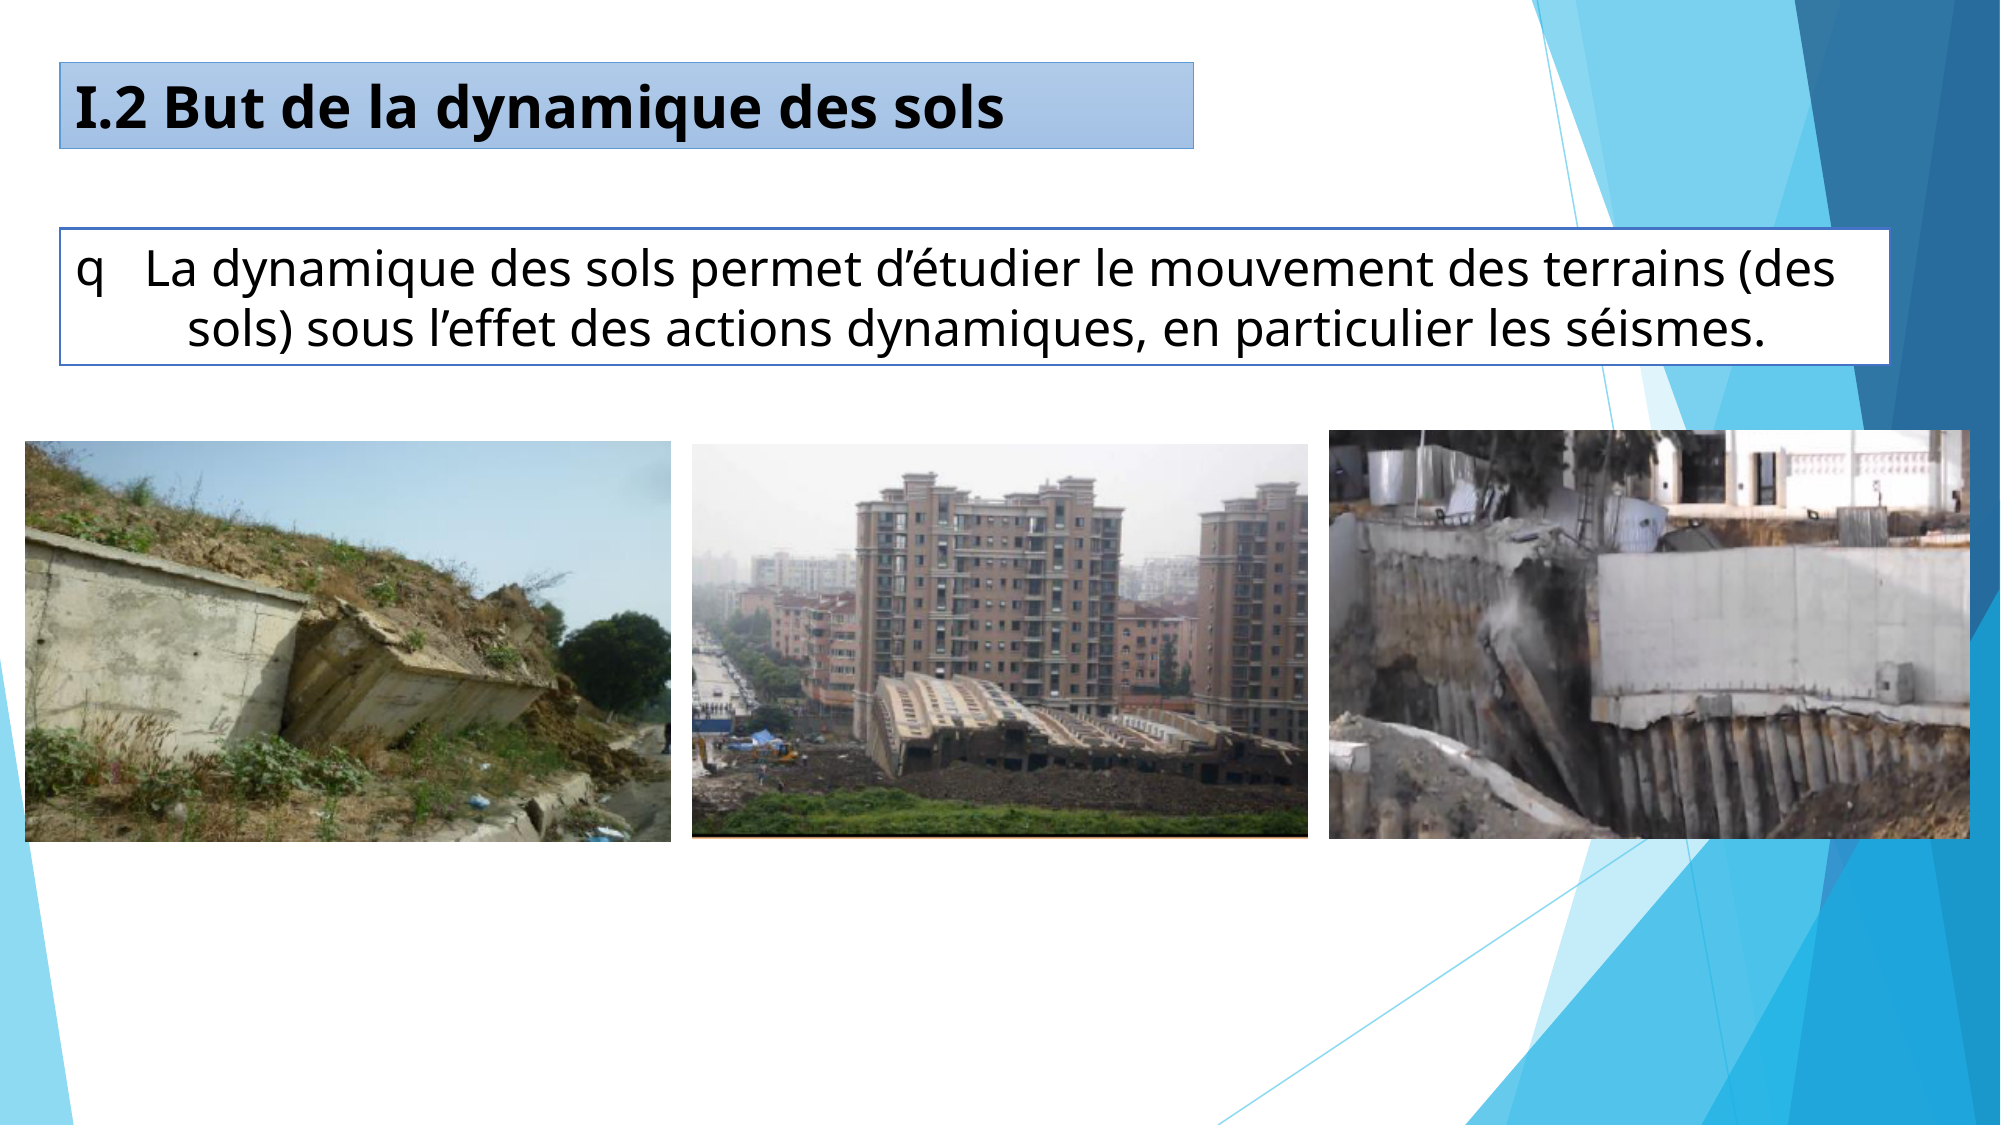

I.2 But de la dynamique des sols
 La dynamique des sols permet d’étudier le mouvement des terrains (des sols) sous l’effet des actions dynamiques, en particulier les séismes.